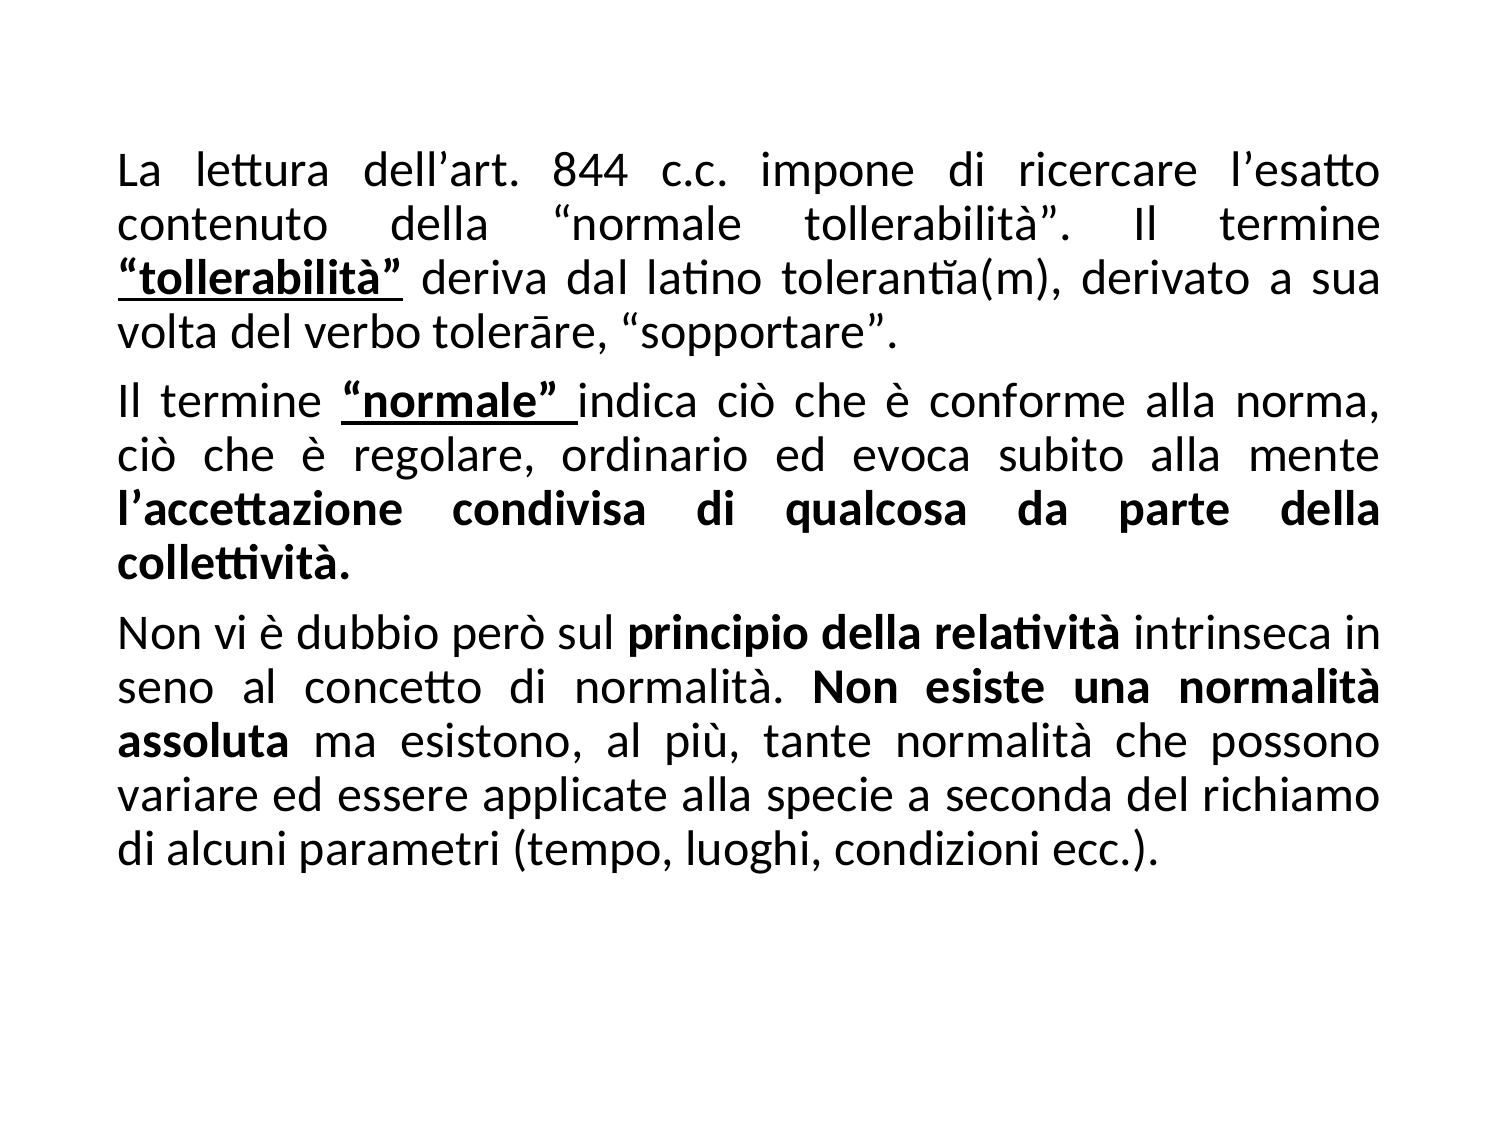

# La lettura dell’art. 844 c.c. impone di ricercare l’esatto contenuto della “normale tollerabilità”. Il termine “tollerabilità” deriva dal latino tolerantĭa(m), derivato a sua volta del verbo tolerāre, “sopportare”.
Il termine “normale” indica ciò che è conforme alla norma, ciò che è regolare, ordinario ed evoca subito alla mente l’accettazione condivisa di qualcosa da parte della collettività.
Non vi è dubbio però sul principio della relatività intrinseca in seno al concetto di normalità. Non esiste una normalità assoluta ma esistono, al più, tante normalità che possono variare ed essere applicate alla specie a seconda del richiamo di alcuni parametri (tempo, luoghi, condizioni ecc.).